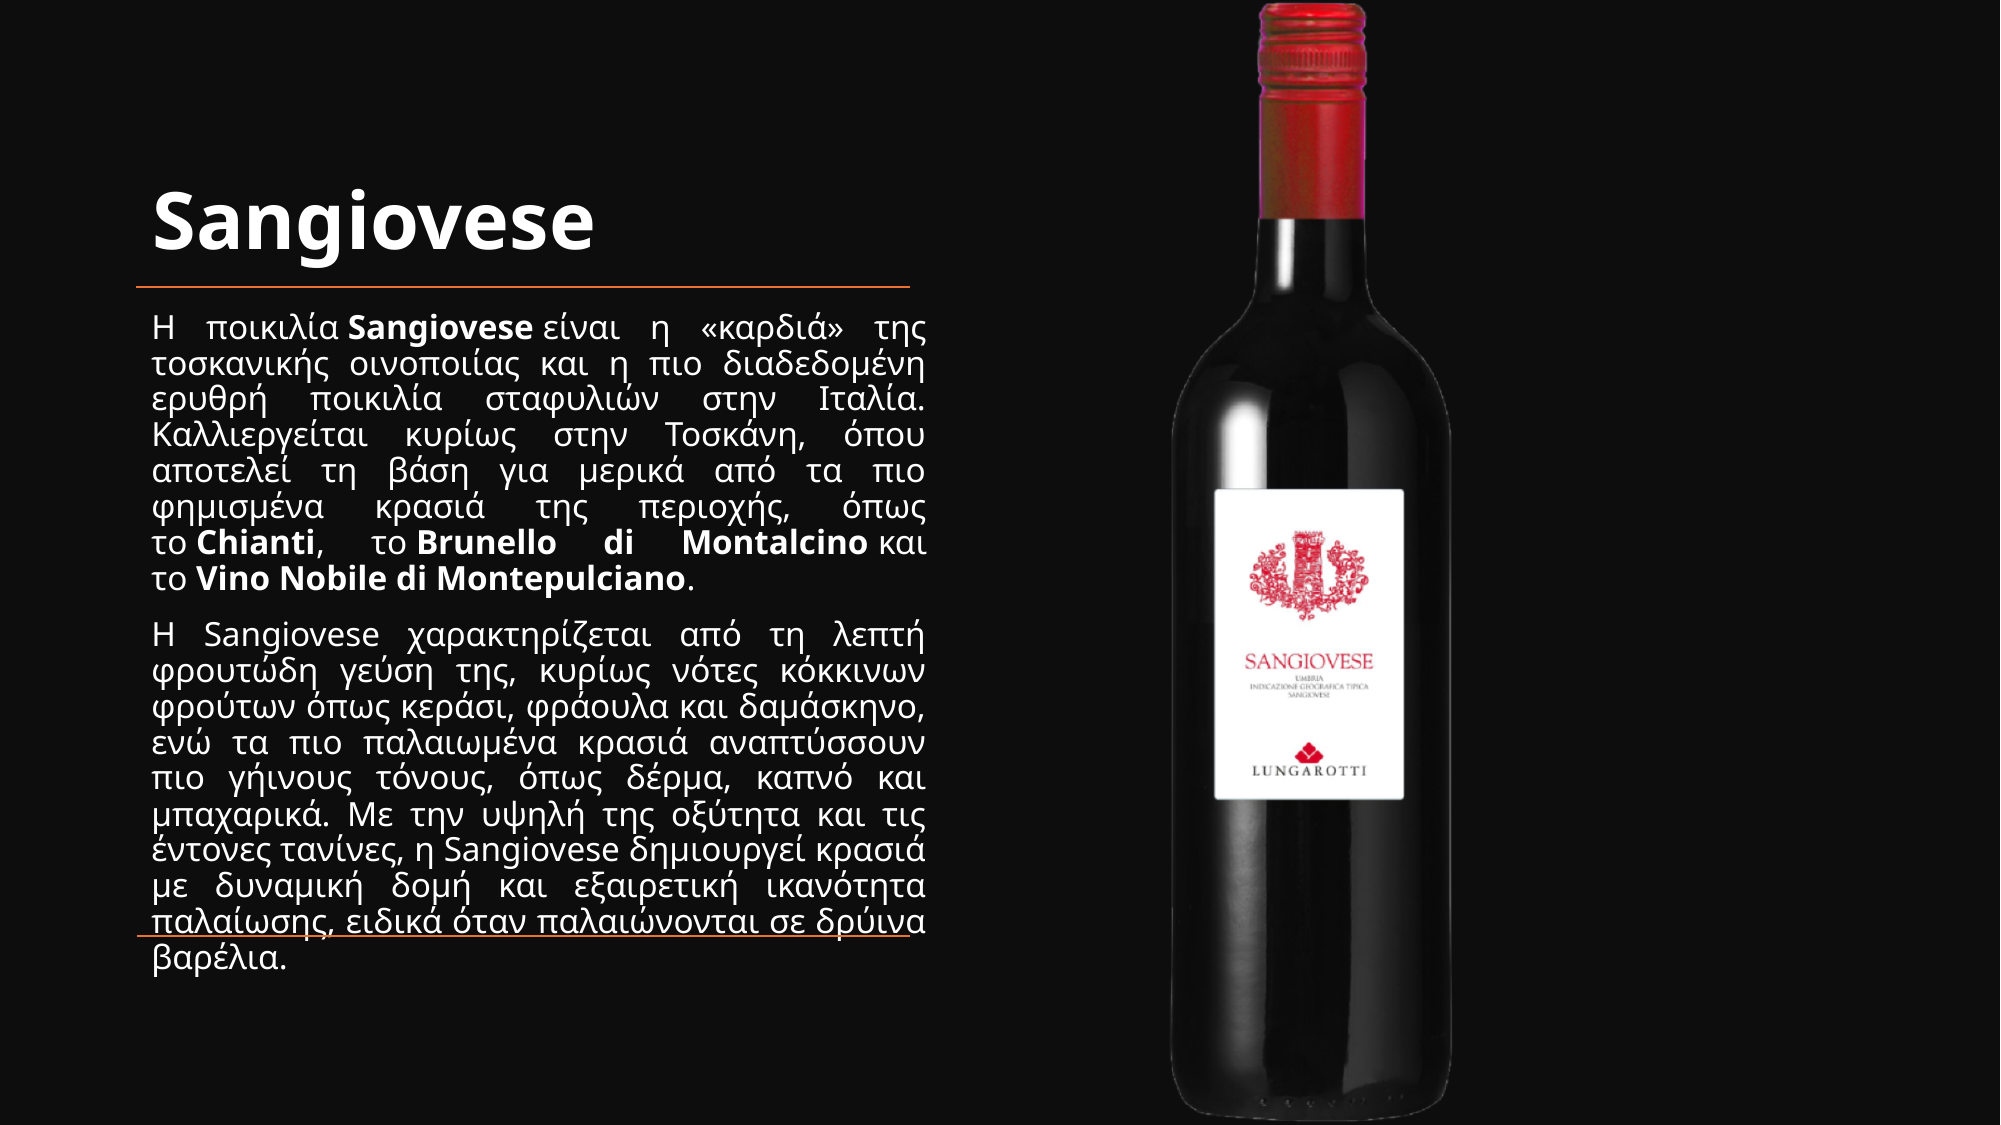

# Sangiovese
Η ποικιλία Sangiovese είναι η «καρδιά» της τοσκανικής οινοποιίας και η πιο διαδεδομένη ερυθρή ποικιλία σταφυλιών στην Ιταλία. Καλλιεργείται κυρίως στην Τοσκάνη, όπου αποτελεί τη βάση για μερικά από τα πιο φημισμένα κρασιά της περιοχής, όπως το Chianti, το Brunello di Montalcino και το Vino Nobile di Montepulciano.
Η Sangiovese χαρακτηρίζεται από τη λεπτή φρουτώδη γεύση της, κυρίως νότες κόκκινων φρούτων όπως κεράσι, φράουλα και δαμάσκηνο, ενώ τα πιο παλαιωμένα κρασιά αναπτύσσουν πιο γήινους τόνους, όπως δέρμα, καπνό και μπαχαρικά. Με την υψηλή της οξύτητα και τις έντονες τανίνες, η Sangiovese δημιουργεί κρασιά με δυναμική δομή και εξαιρετική ικανότητα παλαίωσης, ειδικά όταν παλαιώνονται σε δρύινα βαρέλια.